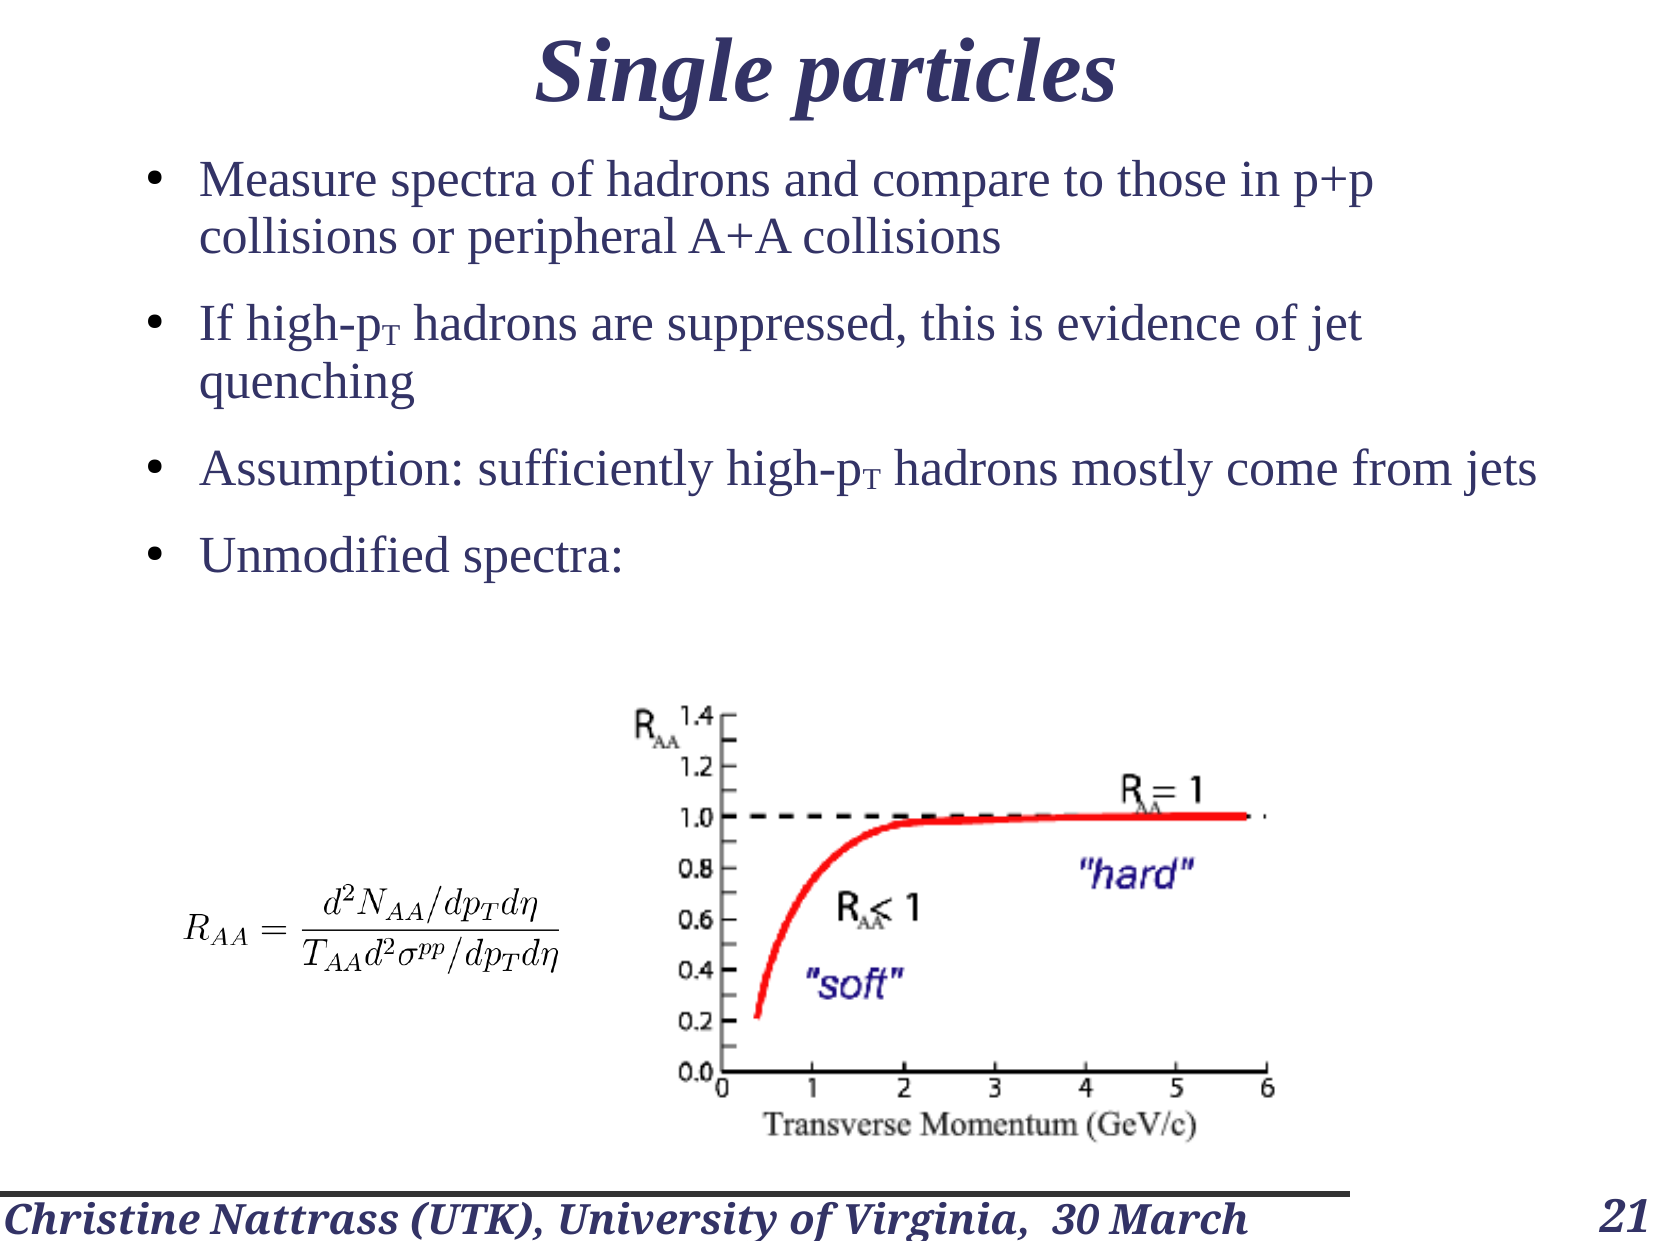

# Single particles
Measure spectra of hadrons and compare to those in p+p collisions or peripheral A+A collisions
If high-pT hadrons are suppressed, this is evidence of jet quenching
Assumption: sufficiently high-pT hadrons mostly come from jets
Unmodified spectra: